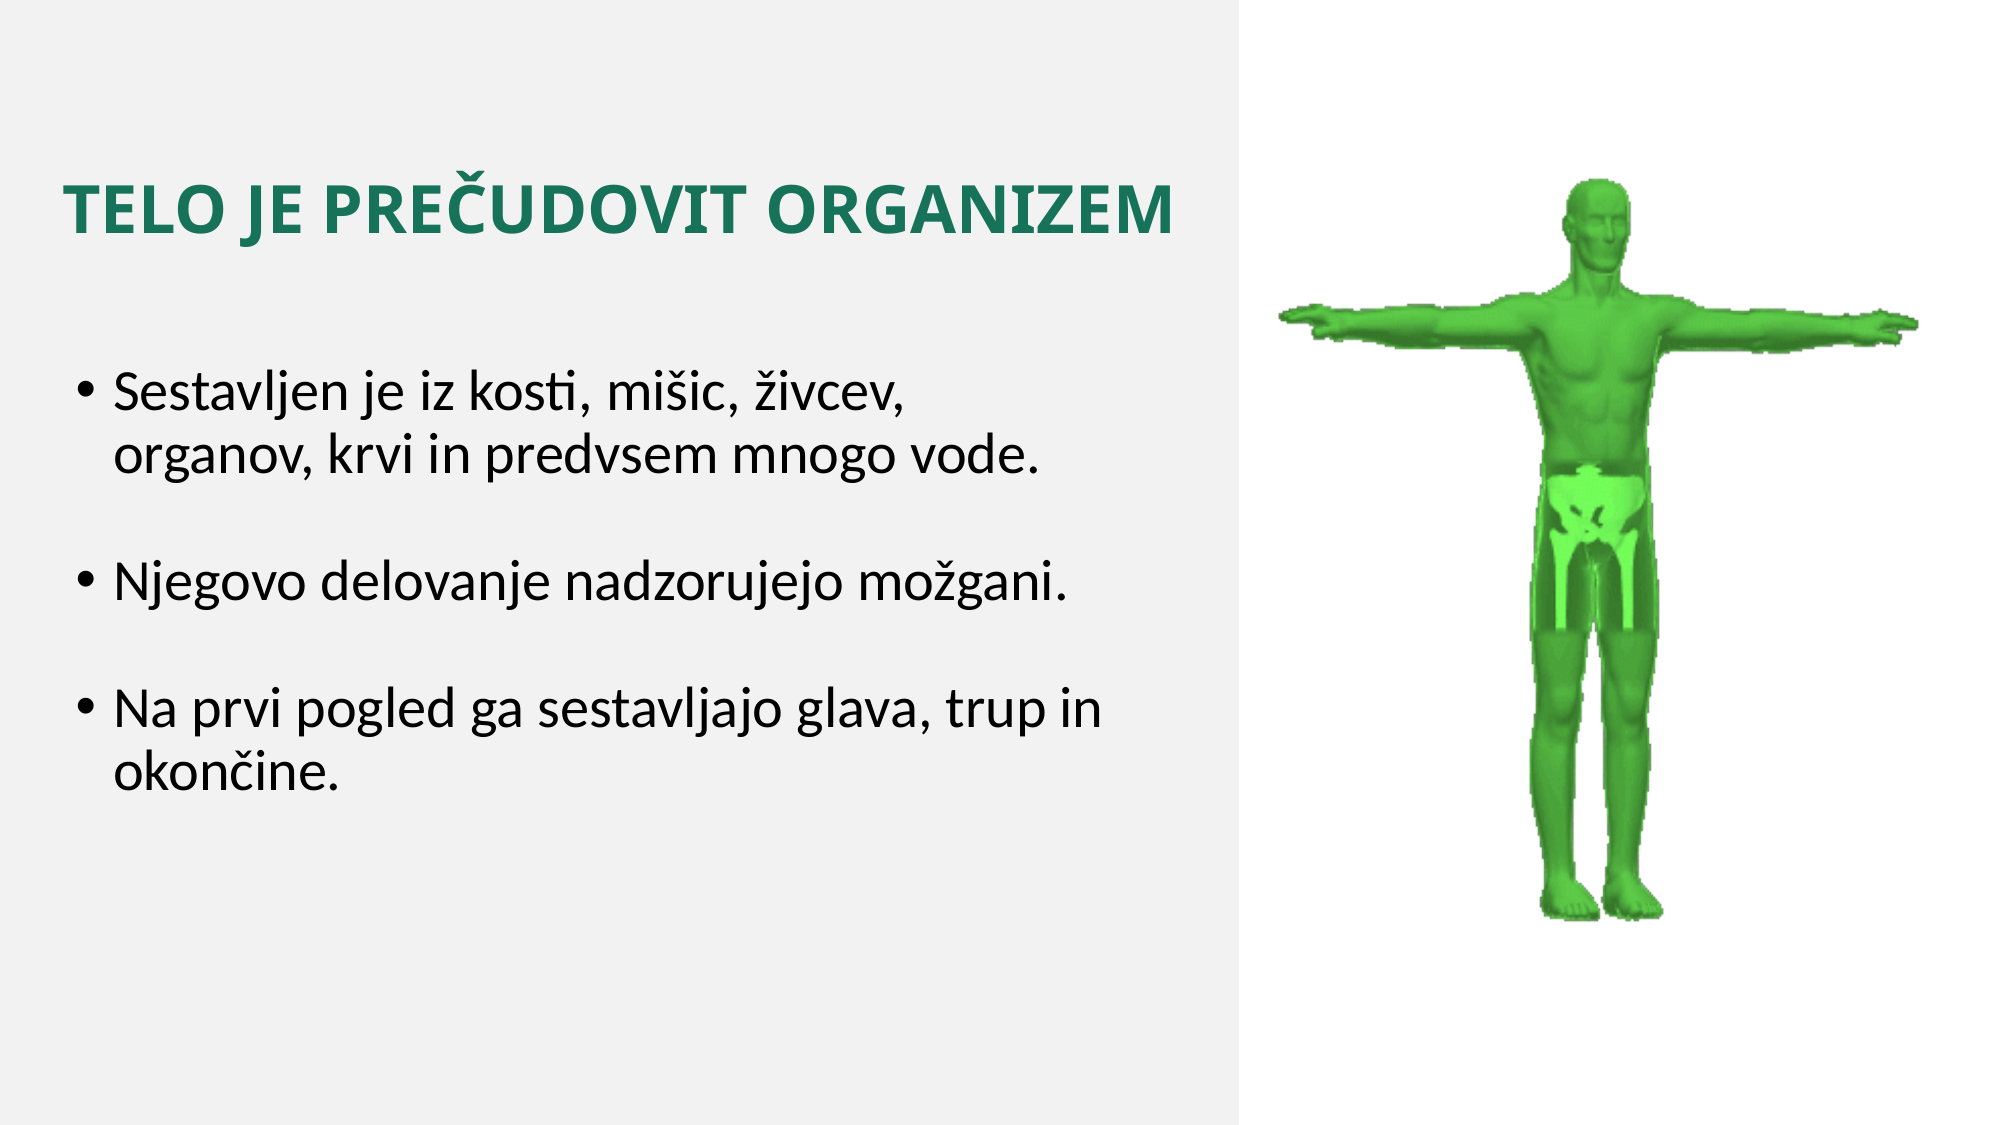

# TELO JE PREČUDOVIT ORGANIZEM
Sestavljen je iz kosti, mišic, živcev, organov, krvi in predvsem mnogo vode.
Njegovo delovanje nadzorujejo možgani.
Na prvi pogled ga sestavljajo glava, trup in okončine.